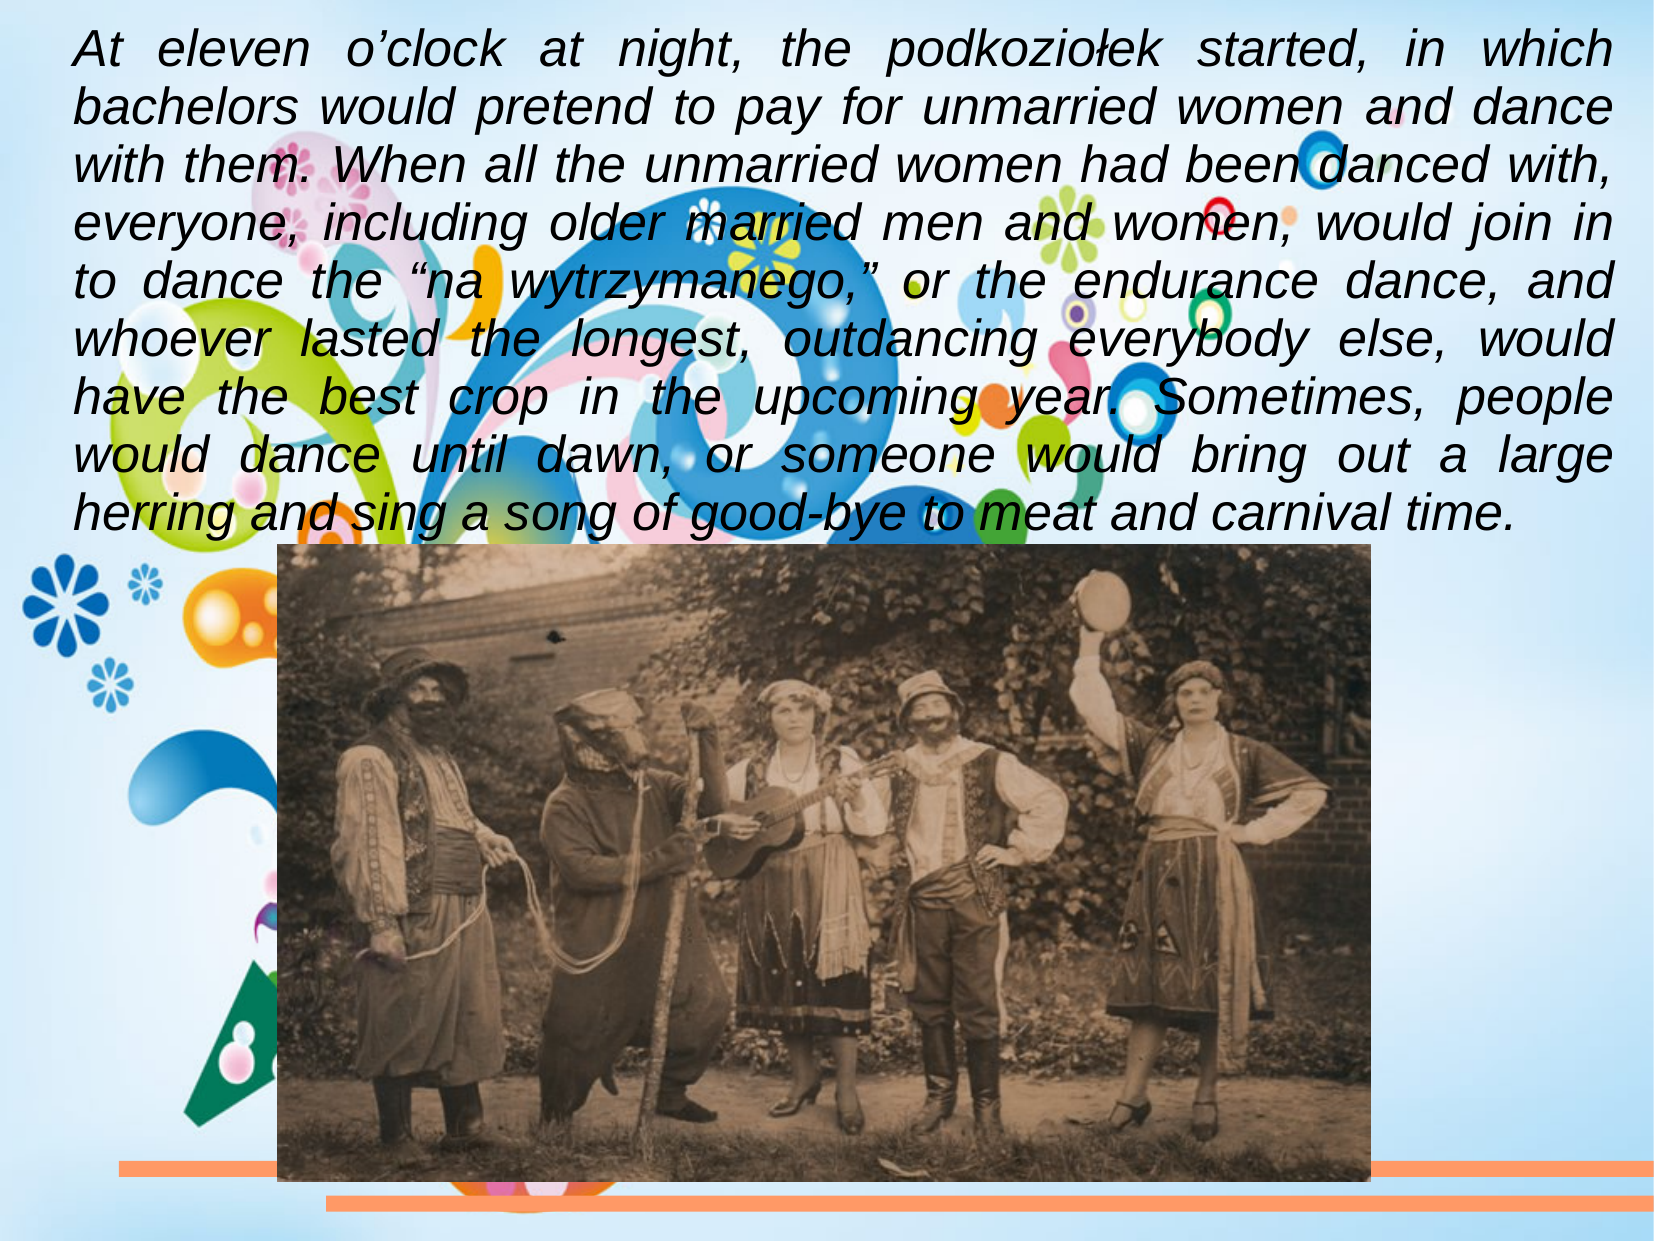

At eleven o’clock at night, the podkoziołek started, in which bachelors would pretend to pay for unmarried women and dance with them. When all the unmarried women had been danced with, everyone, including older married men and women, would join in to dance the “na wytrzymanego,” or the endurance dance, and whoever lasted the longest, outdancing everybody else, would have the best crop in the upcoming year. Sometimes, people would dance until dawn, or someone would bring out a large herring and sing a song of good-bye to meat and carnival time.